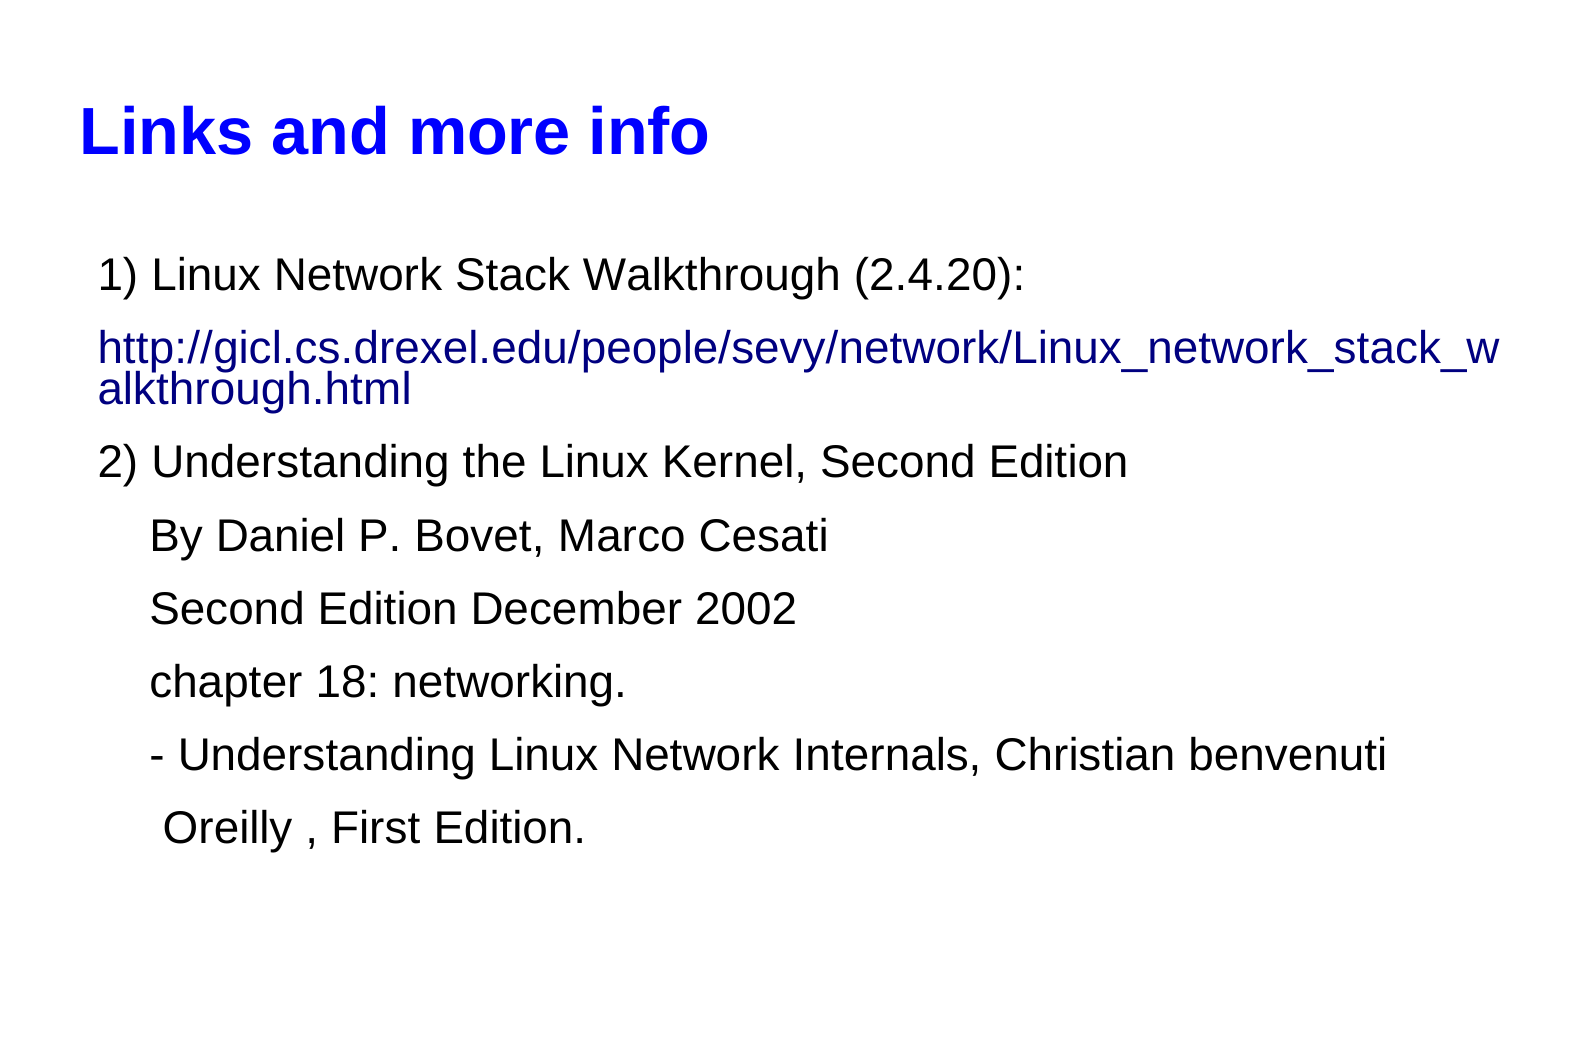

# Links and more info
1) Linux Network Stack Walkthrough (2.4.20):
http://gicl.cs.drexel.edu/people/sevy/network/Linux_network_stack_walkthrough.html
2) Understanding the Linux Kernel, Second Edition
 By Daniel P. Bovet, Marco Cesati
 Second Edition December 2002
 chapter 18: networking.
 - Understanding Linux Network Internals, Christian benvenuti
 Oreilly , First Edition.